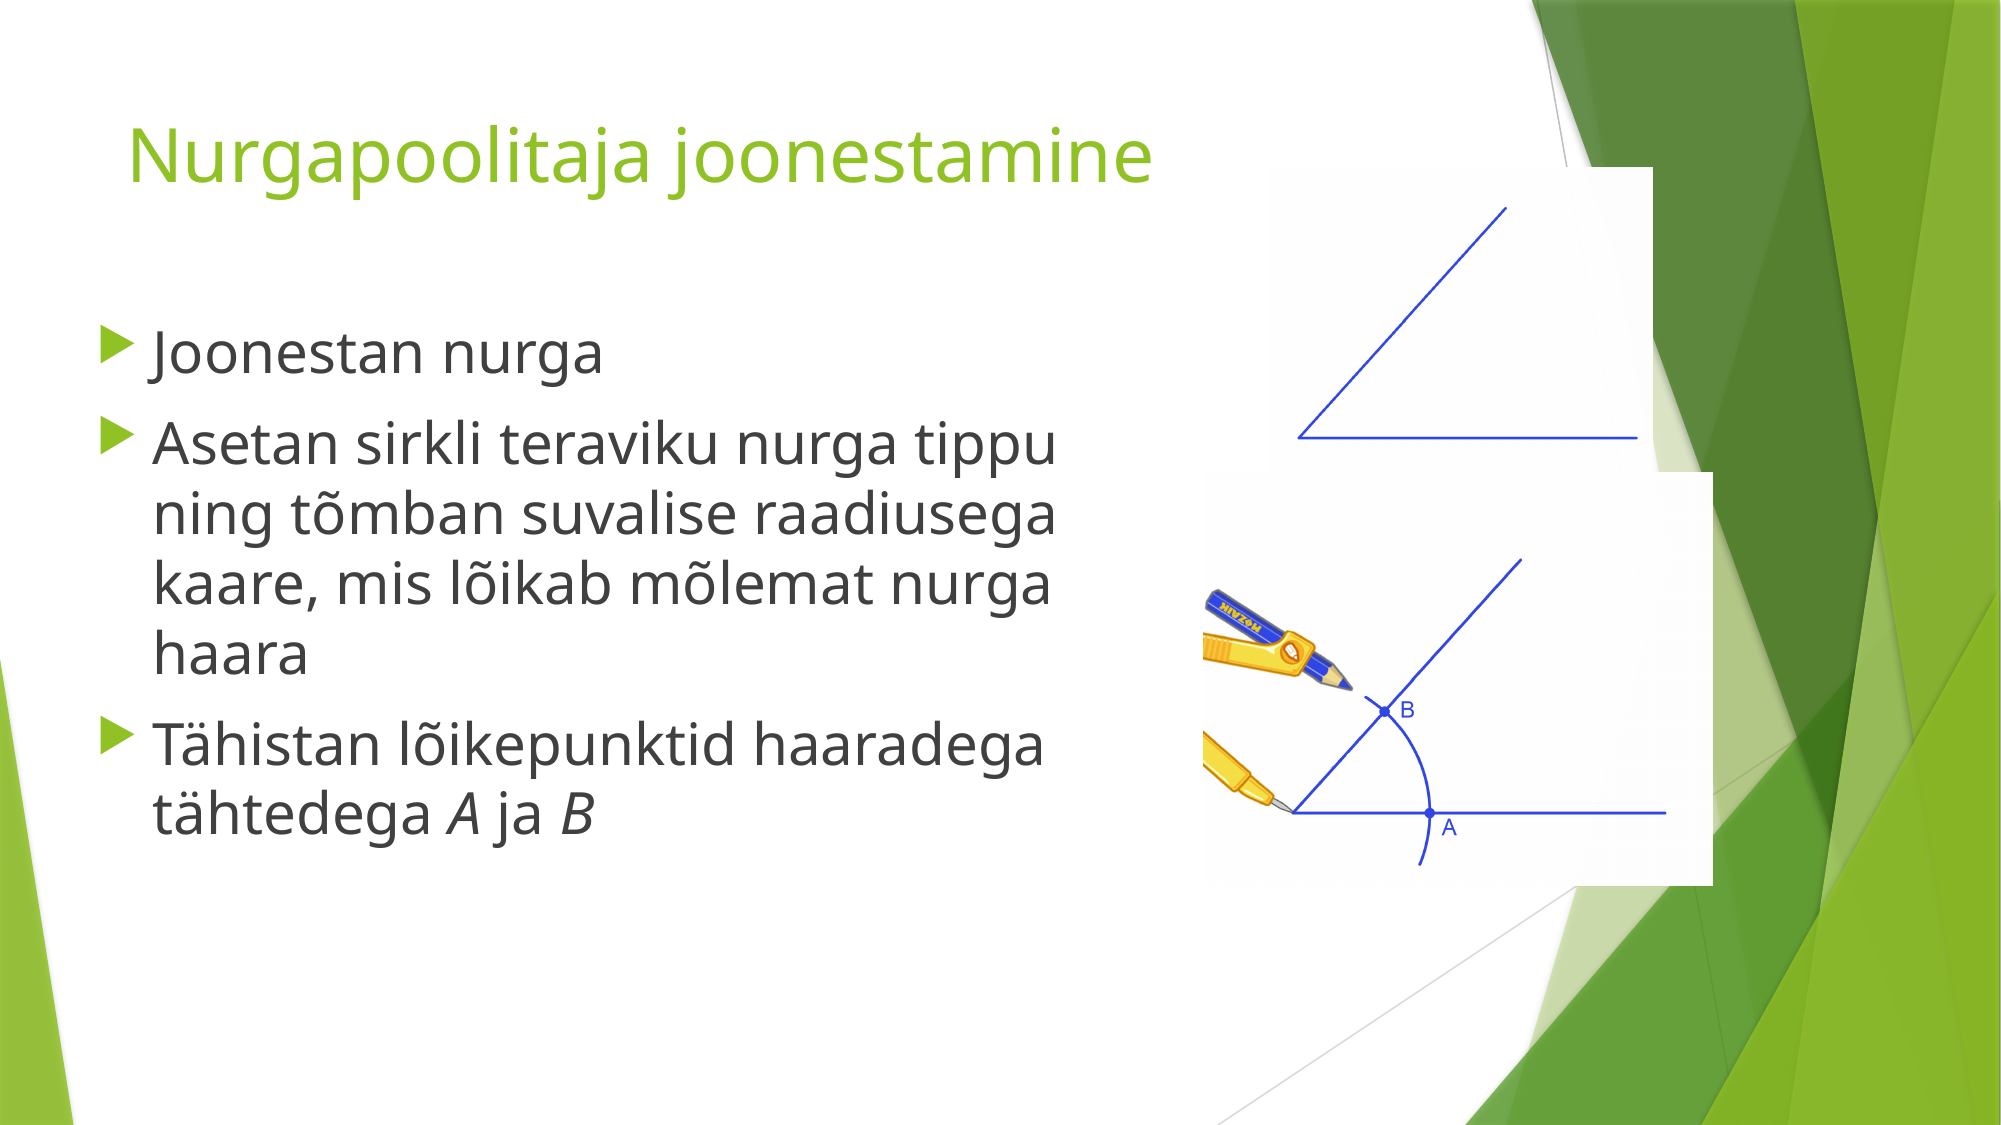

# Nurgapoolitaja joonestamine
Joonestan nurga
Asetan sirkli teraviku nurga tippu ning tõmban suvalise raadiusega kaare, mis lõikab mõlemat nurga haara
Tähistan lõikepunktid haaradega tähtedega A ja B